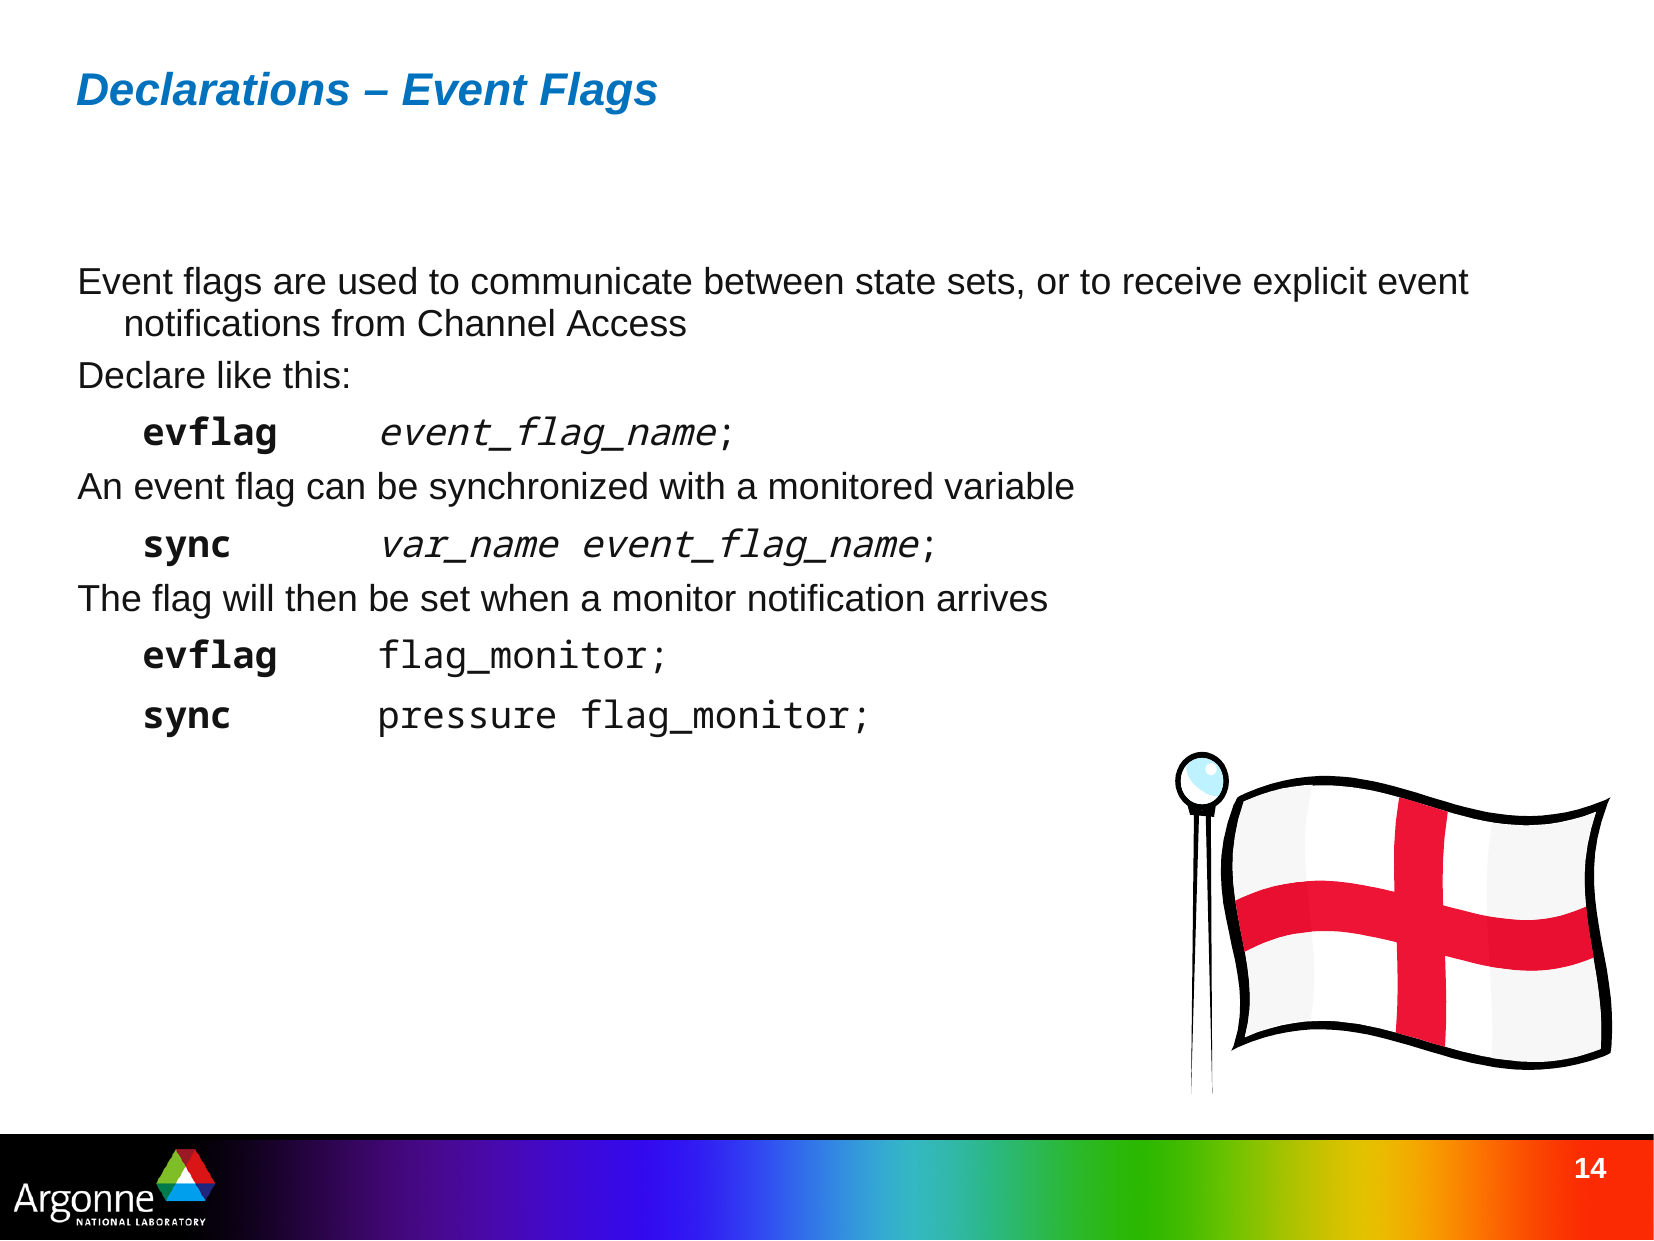

# Declarations – Event Flags
Event flags are used to communicate between state sets, or to receive explicit event notifications from Channel Access
Declare like this:
evflag	event_flag_name;
An event flag can be synchronized with a monitored variable
sync	var_name event_flag_name;
The flag will then be set when a monitor notification arrives
evflag	flag_monitor;
sync	pressure flag_monitor;
14